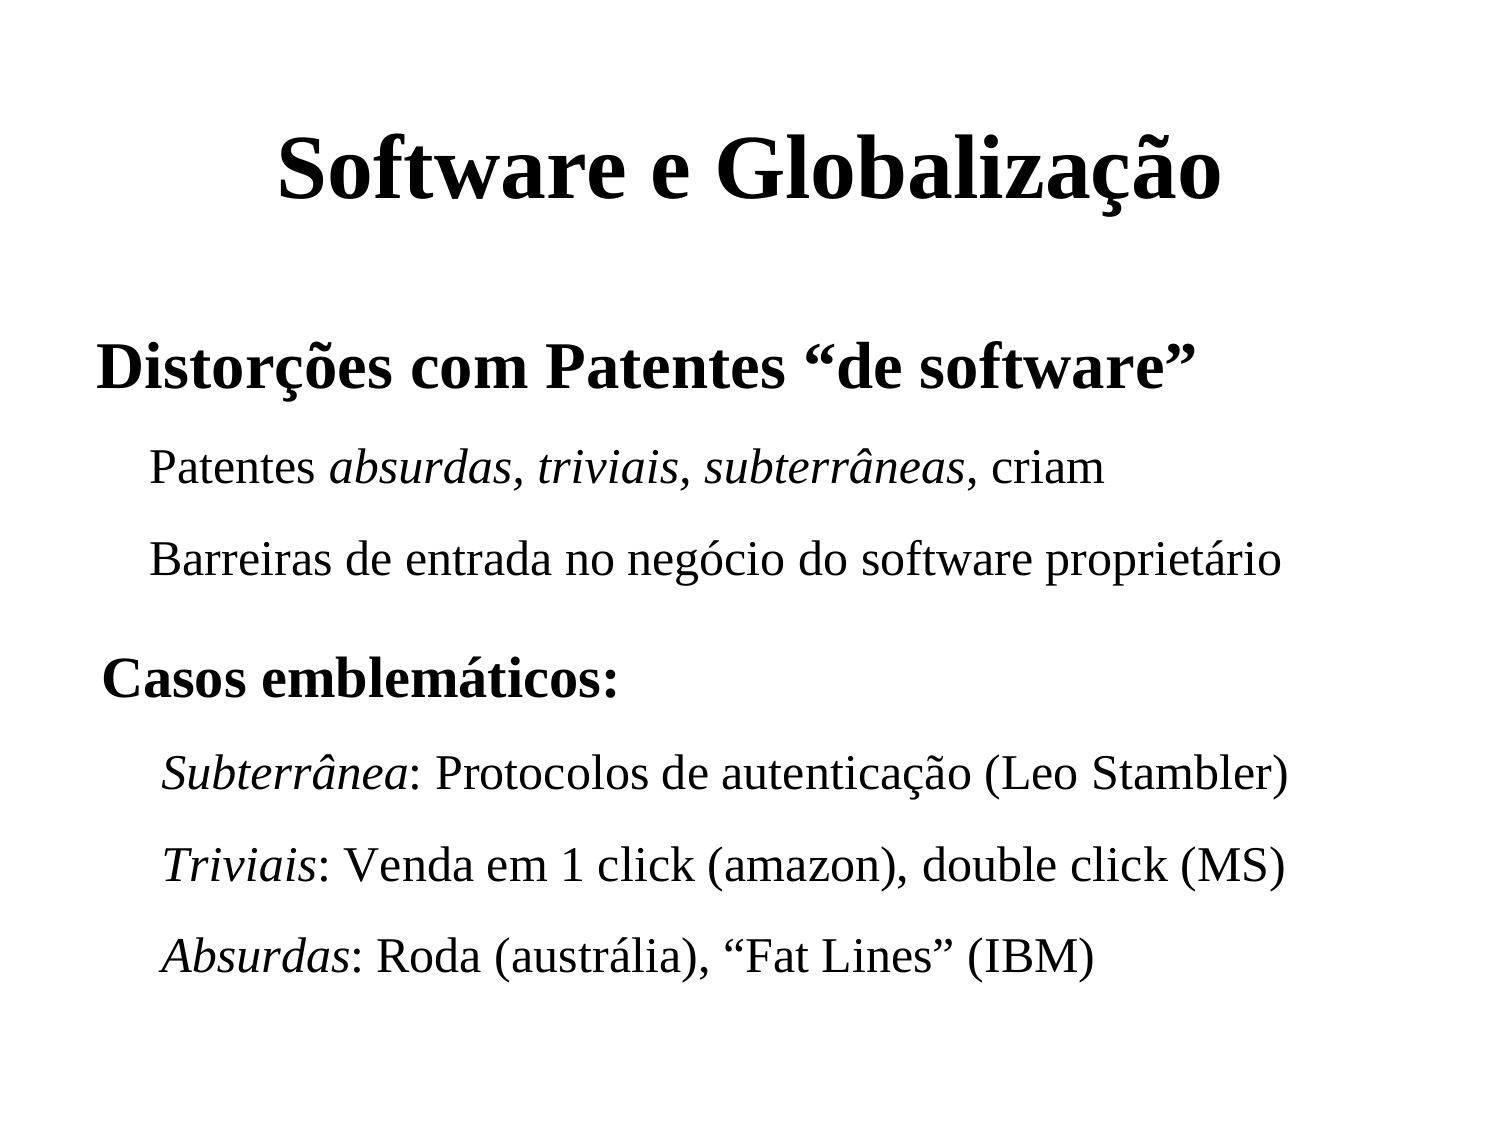

# Software e Globalização
Distorções com Patentes “de software”
Patentes absurdas, triviais, subterrâneas, criam
Barreiras de entrada no negócio do software proprietário
Casos emblemáticos:
Subterrânea: Protocolos de autenticação (Leo Stambler)
Triviais: Venda em 1 click (amazon), double click (MS)
Absurdas: Roda (austrália), “Fat Lines” (IBM)